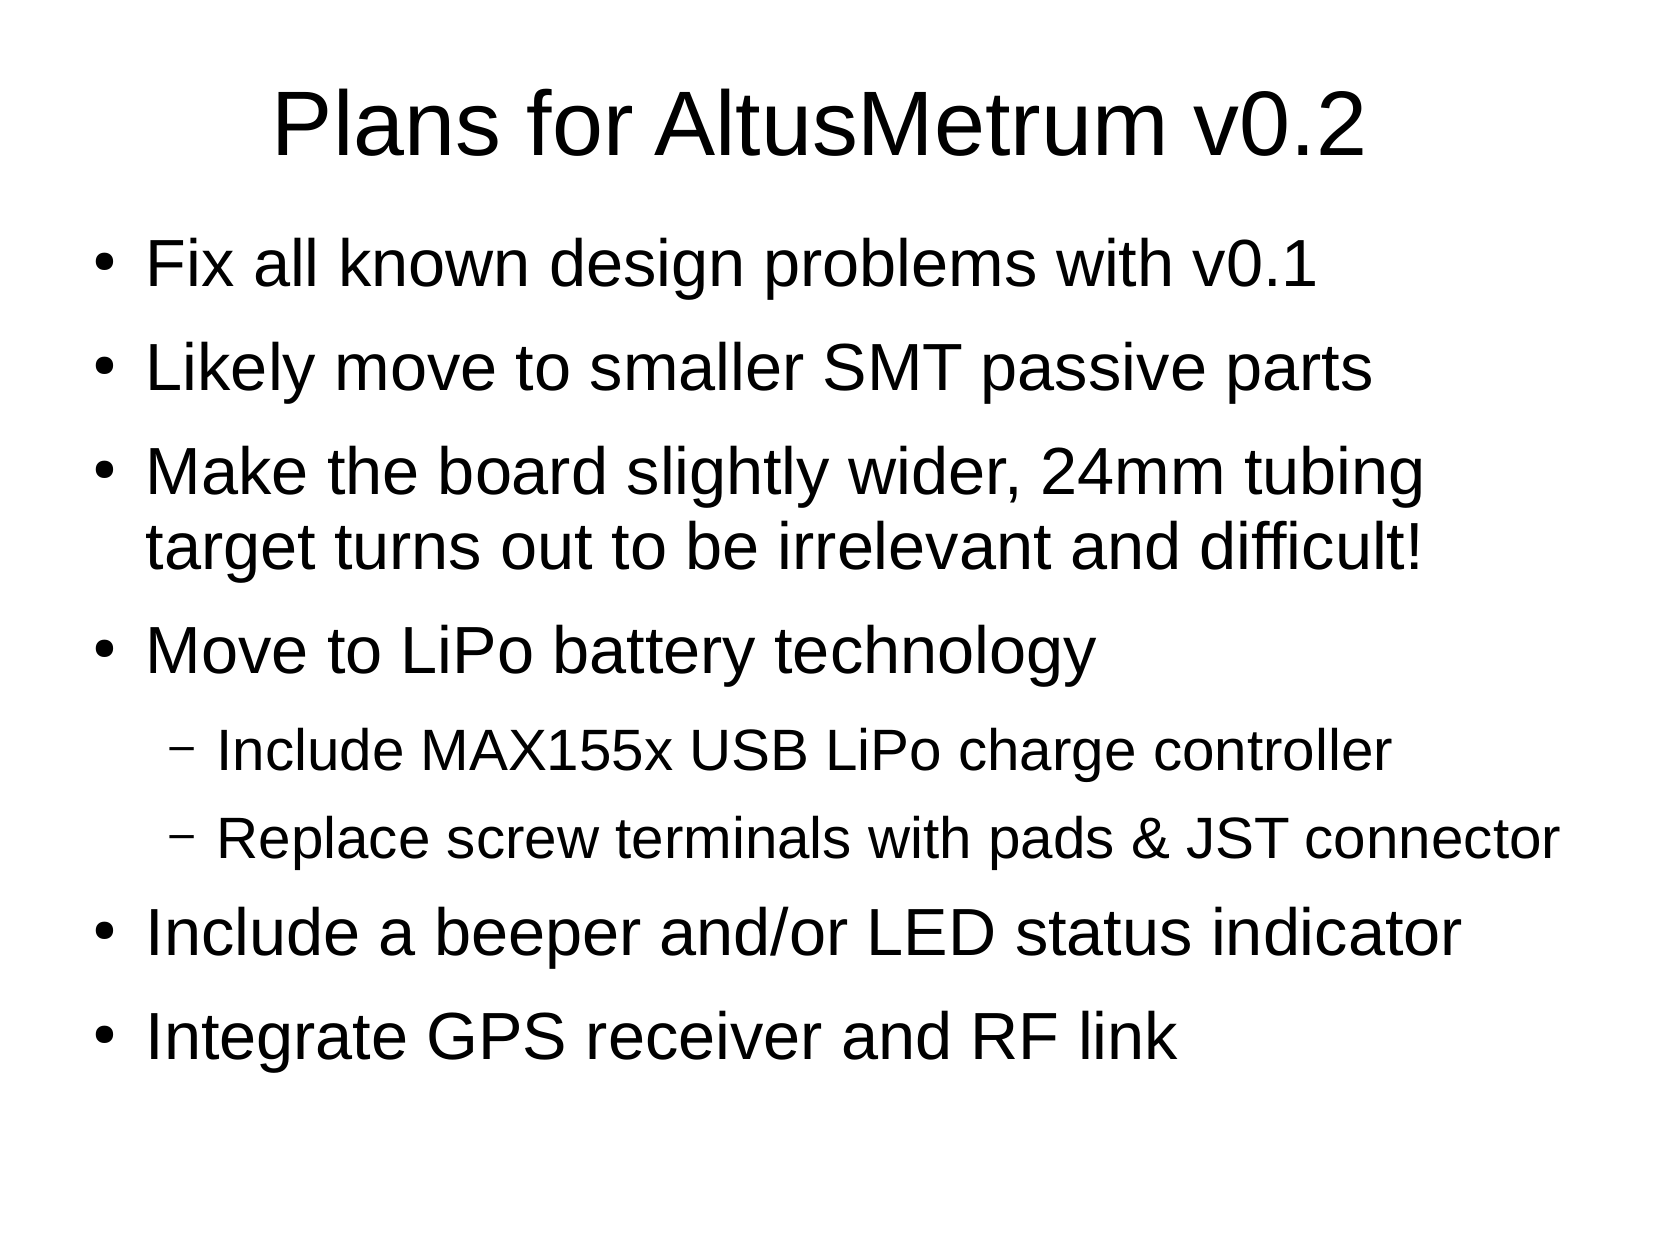

# Plans for AltusMetrum v0.2
Fix all known design problems with v0.1
Likely move to smaller SMT passive parts
Make the board slightly wider, 24mm tubing target turns out to be irrelevant and difficult!
Move to LiPo battery technology
Include MAX155x USB LiPo charge controller
Replace screw terminals with pads & JST connector
Include a beeper and/or LED status indicator
Integrate GPS receiver and RF link